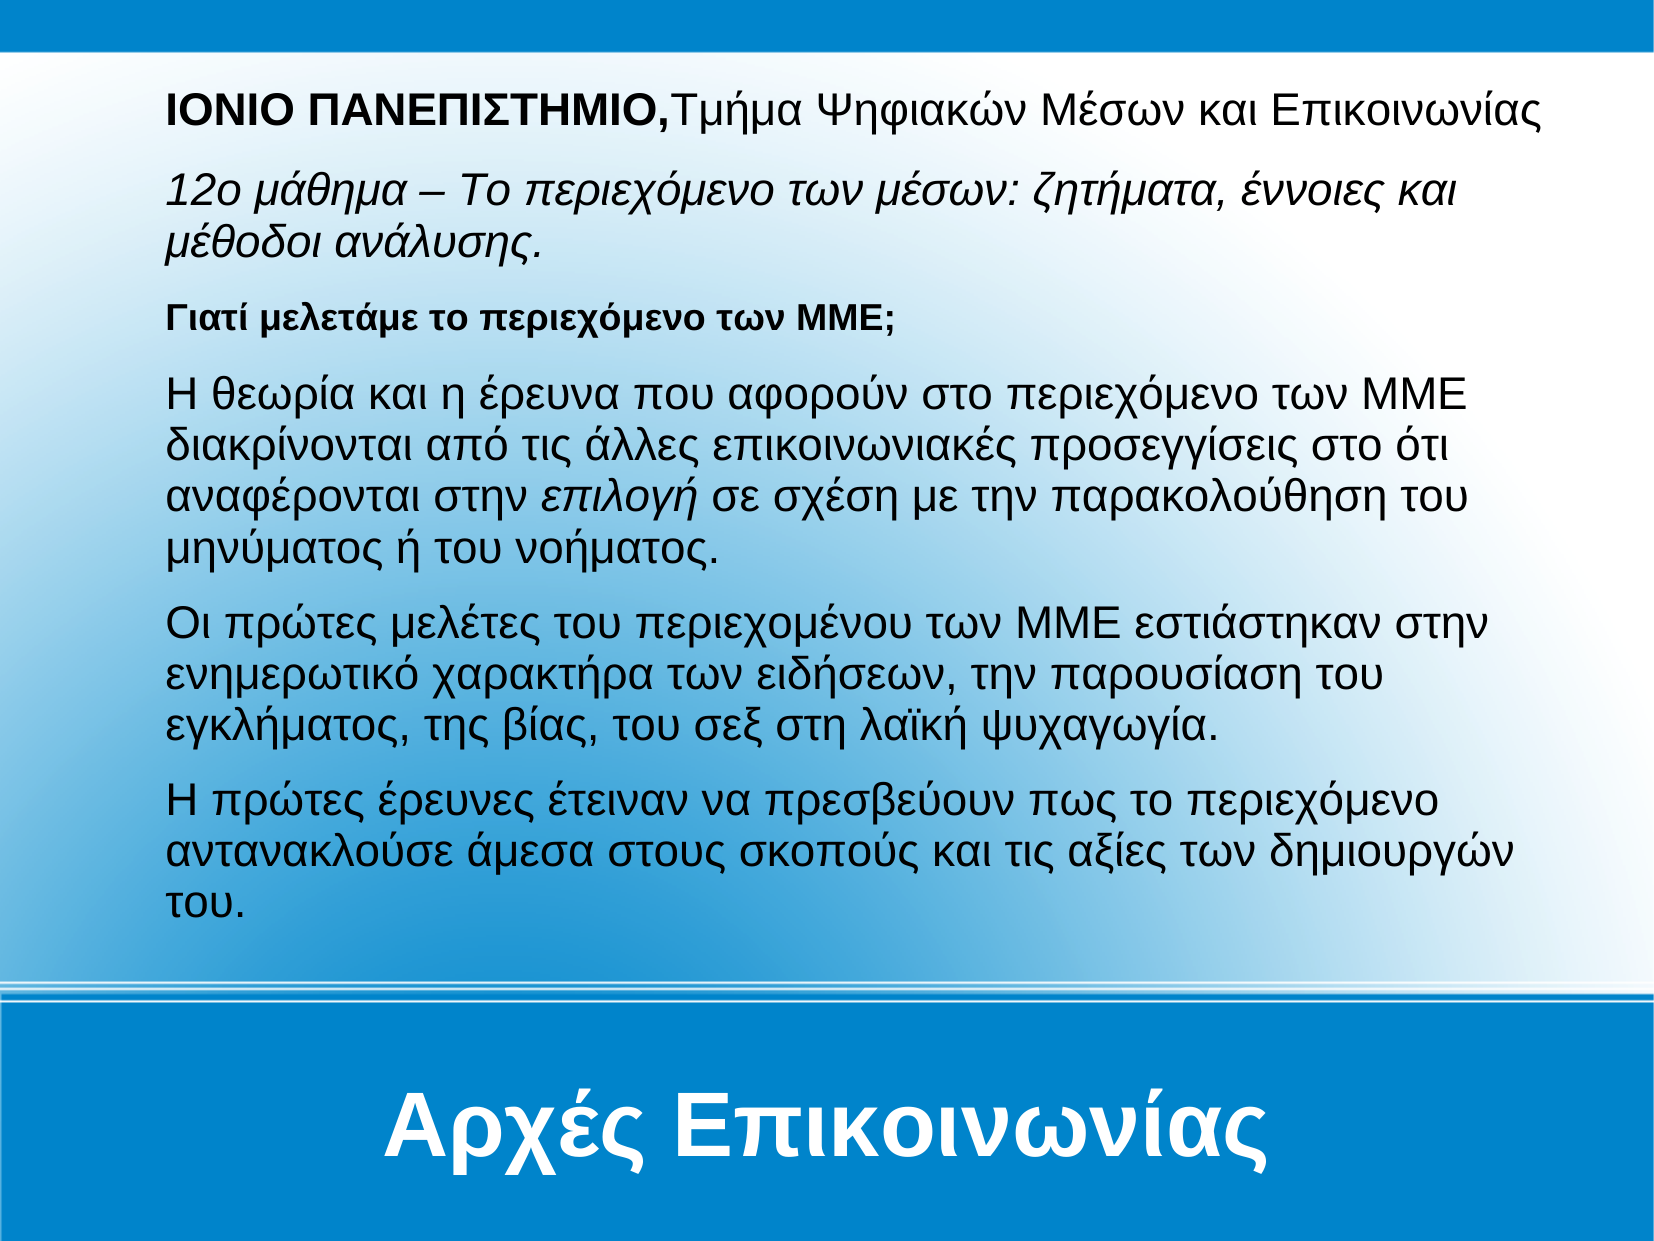

ΙΟΝΙΟ ΠΑΝΕΠΙΣΤΗΜΙΟ,Τμήμα Ψηφιακών Μέσων και Επικοινωνίας
12ο μάθημα – Το περιεχόμενο των μέσων: ζητήματα, έννοιες και μέθοδοι ανάλυσης.
Γιατί μελετάμε το περιεχόμενο των ΜΜΕ;
Η θεωρία και η έρευνα που αφορούν στο περιεχόμενο των ΜΜΕ διακρίνονται από τις άλλες επικοινωνιακές προσεγγίσεις στο ότι αναφέρονται στην επιλογή σε σχέση με την παρακολούθηση του μηνύματος ή του νοήματος.
Οι πρώτες μελέτες του περιεχομένου των ΜΜΕ εστιάστηκαν στην ενημερωτικό χαρακτήρα των ειδήσεων, την παρουσίαση του εγκλήματος, της βίας, του σεξ στη λαϊκή ψυχαγωγία.
Η πρώτες έρευνες έτειναν να πρεσβεύουν πως το περιεχόμενο αντανακλούσε άμεσα στους σκοπούς και τις αξίες των δημιουργών του.
# Αρχές Επικοινωνίας